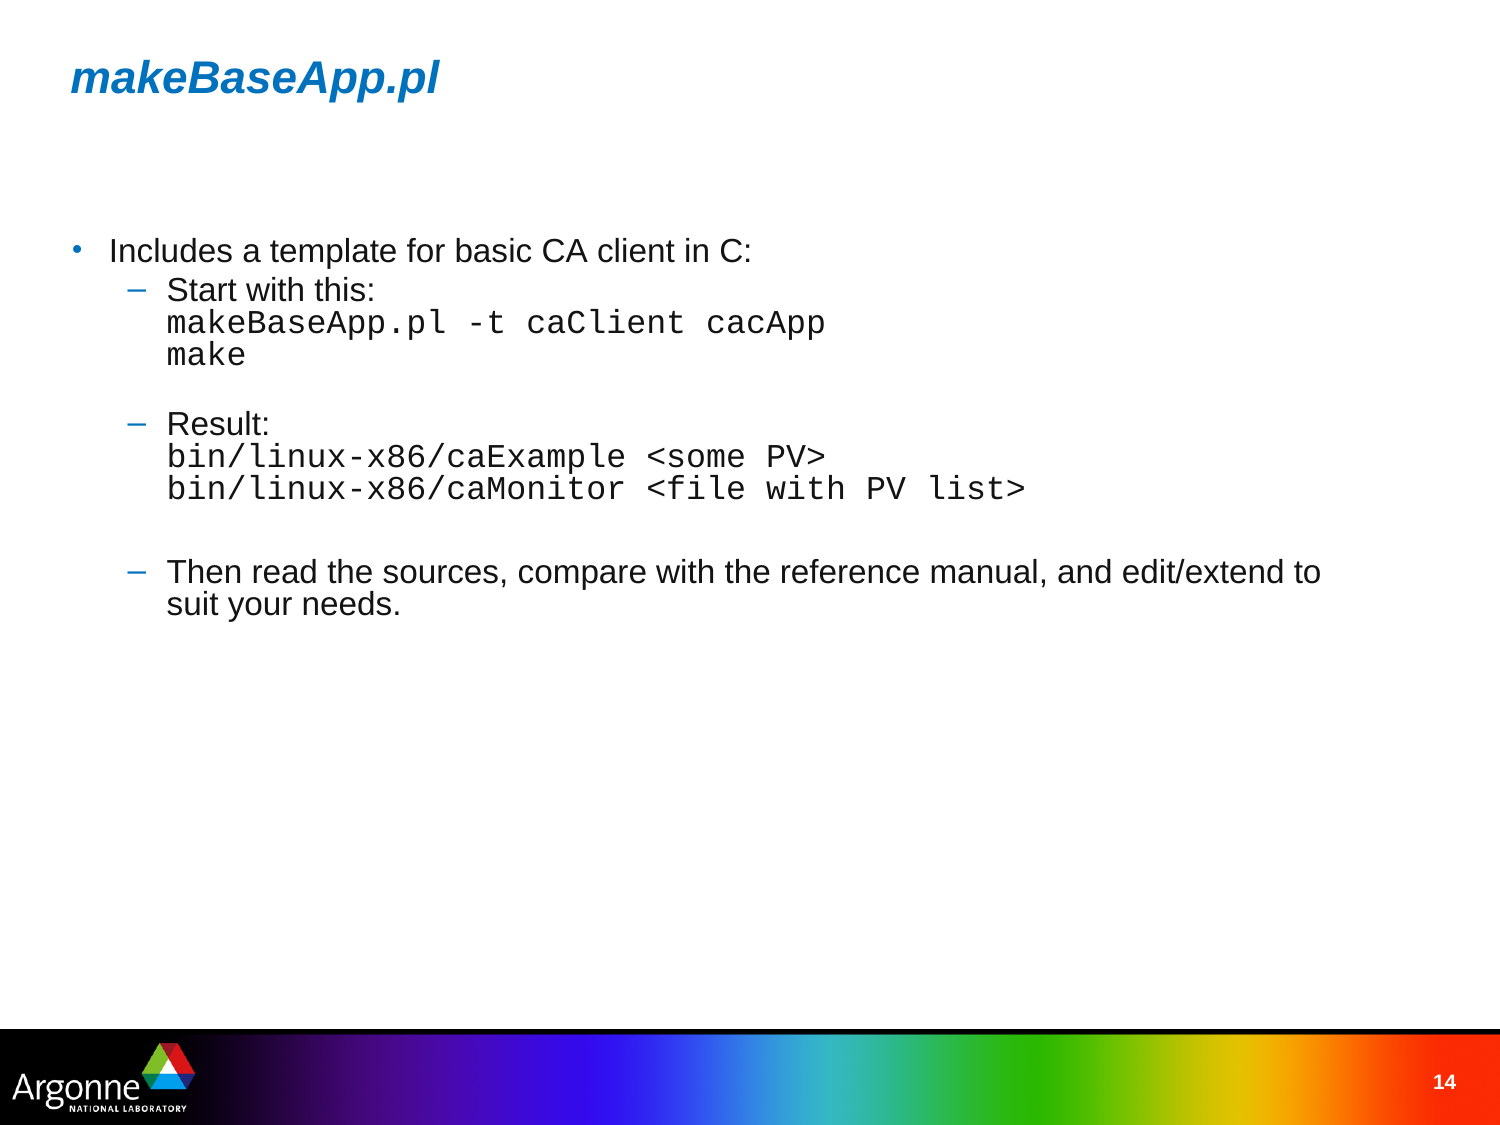

# makeBaseApp.pl
Includes a template for basic CA client in C:
Start with this:
makeBaseApp.pl -t caClient cacApp
make
Result:
bin/linux-x86/caExample <some PV>
bin/linux-x86/caMonitor <file with PV list>
Then read the sources, compare with the reference manual, and edit/extend to suit your needs.
14